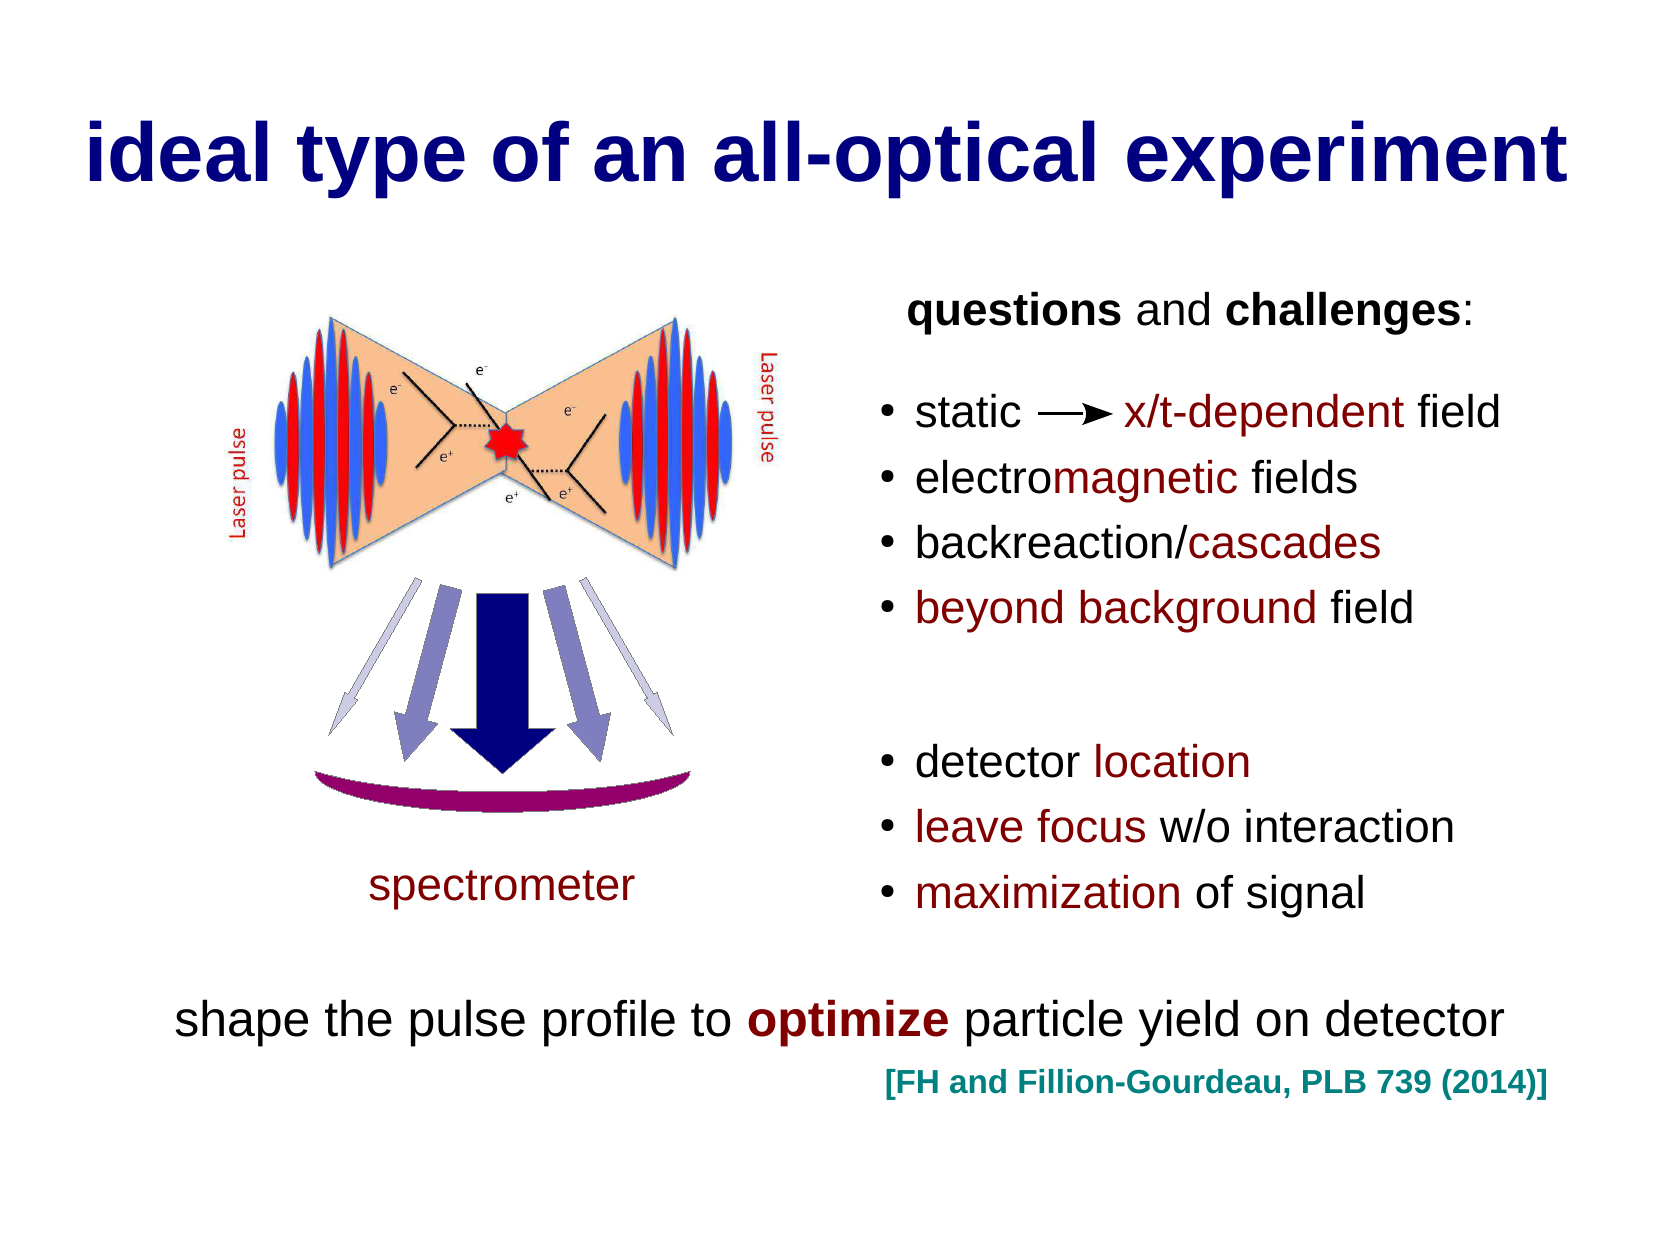

#
ideal type of an all-optical experiment
questions and challenges:
static x/t-dependent field
electromagnetic fields
backreaction/cascades
beyond background field
detector location
leave focus w/o interaction
maximization of signal
spectrometer
shape the pulse profile to optimize particle yield on detector
[FH and Fillion-Gourdeau, PLB 739 (2014)]